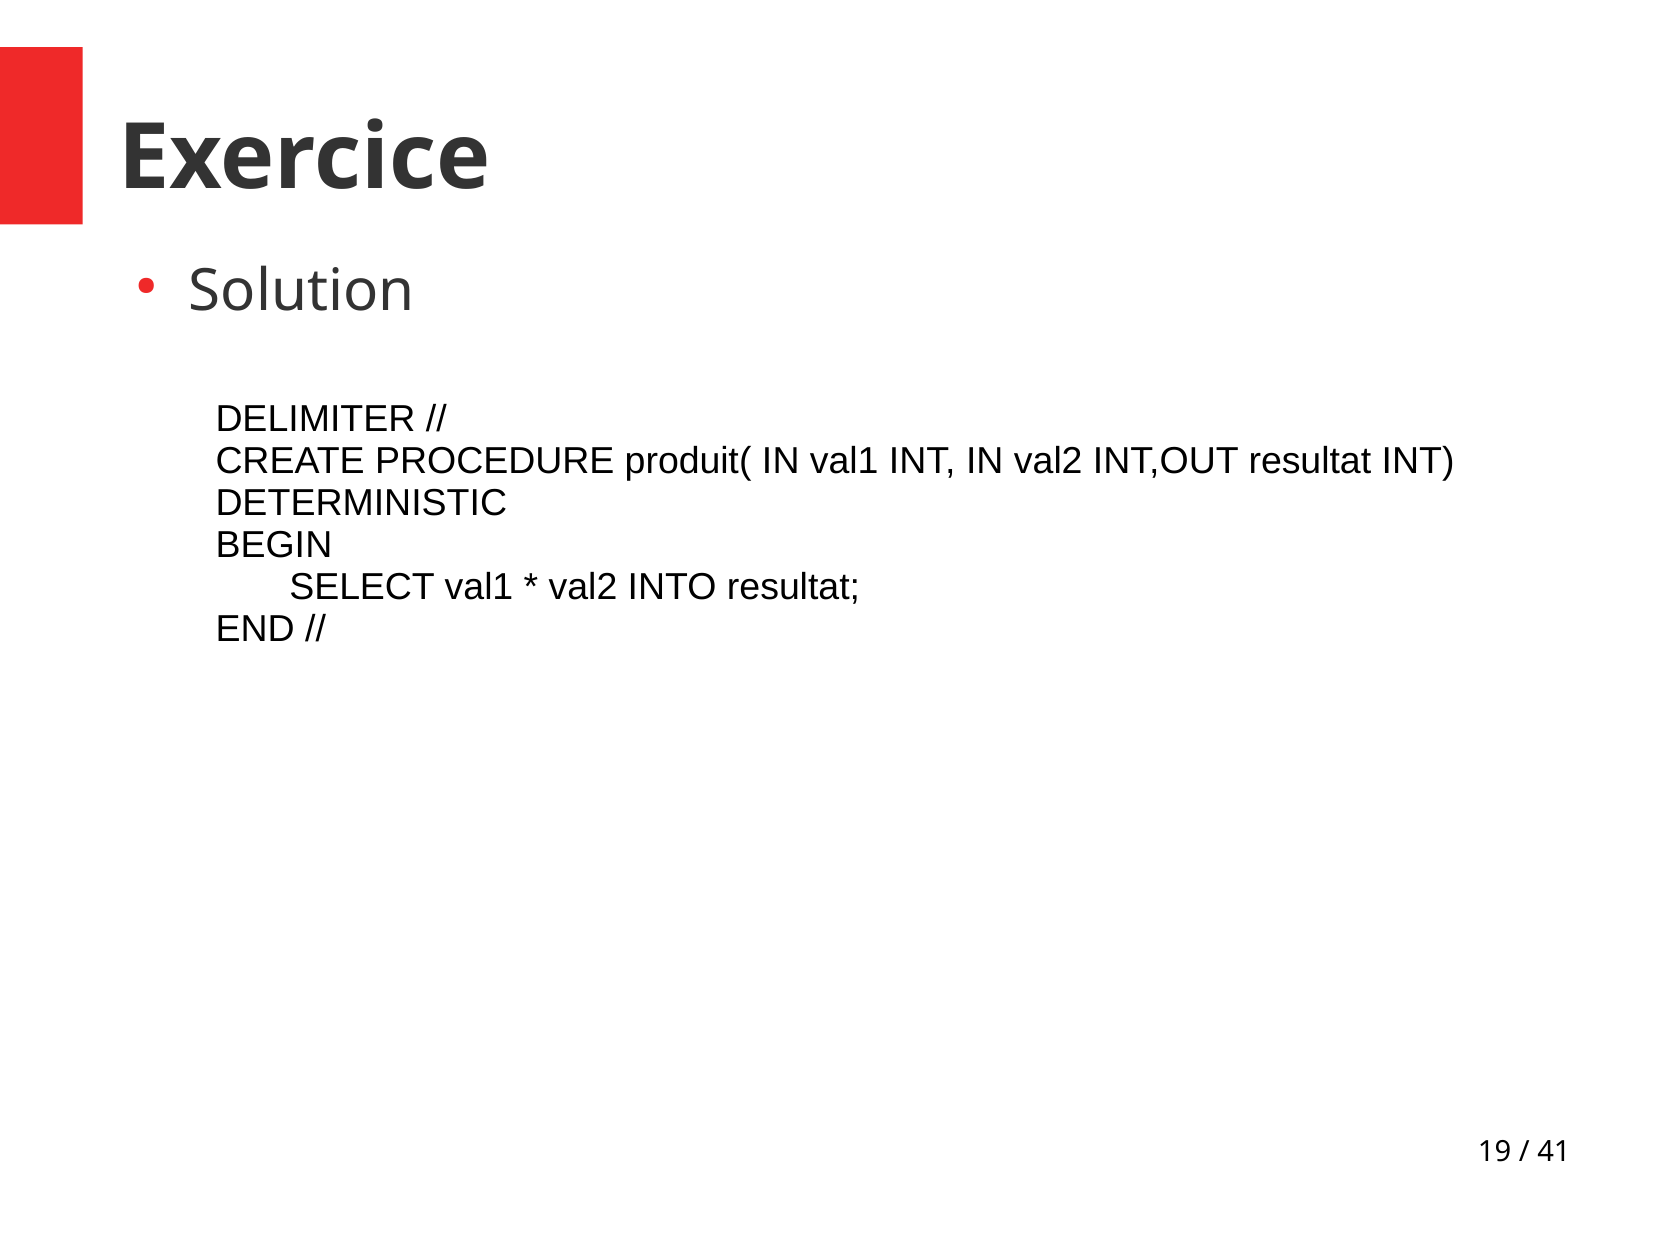

# Exercice
Solution
DELIMITER //
CREATE PROCEDURE produit( IN val1 INT, IN val2 INT,OUT resultat INT)
DETERMINISTIC
BEGIN
	SELECT val1 * val2 INTO resultat;
END //
19